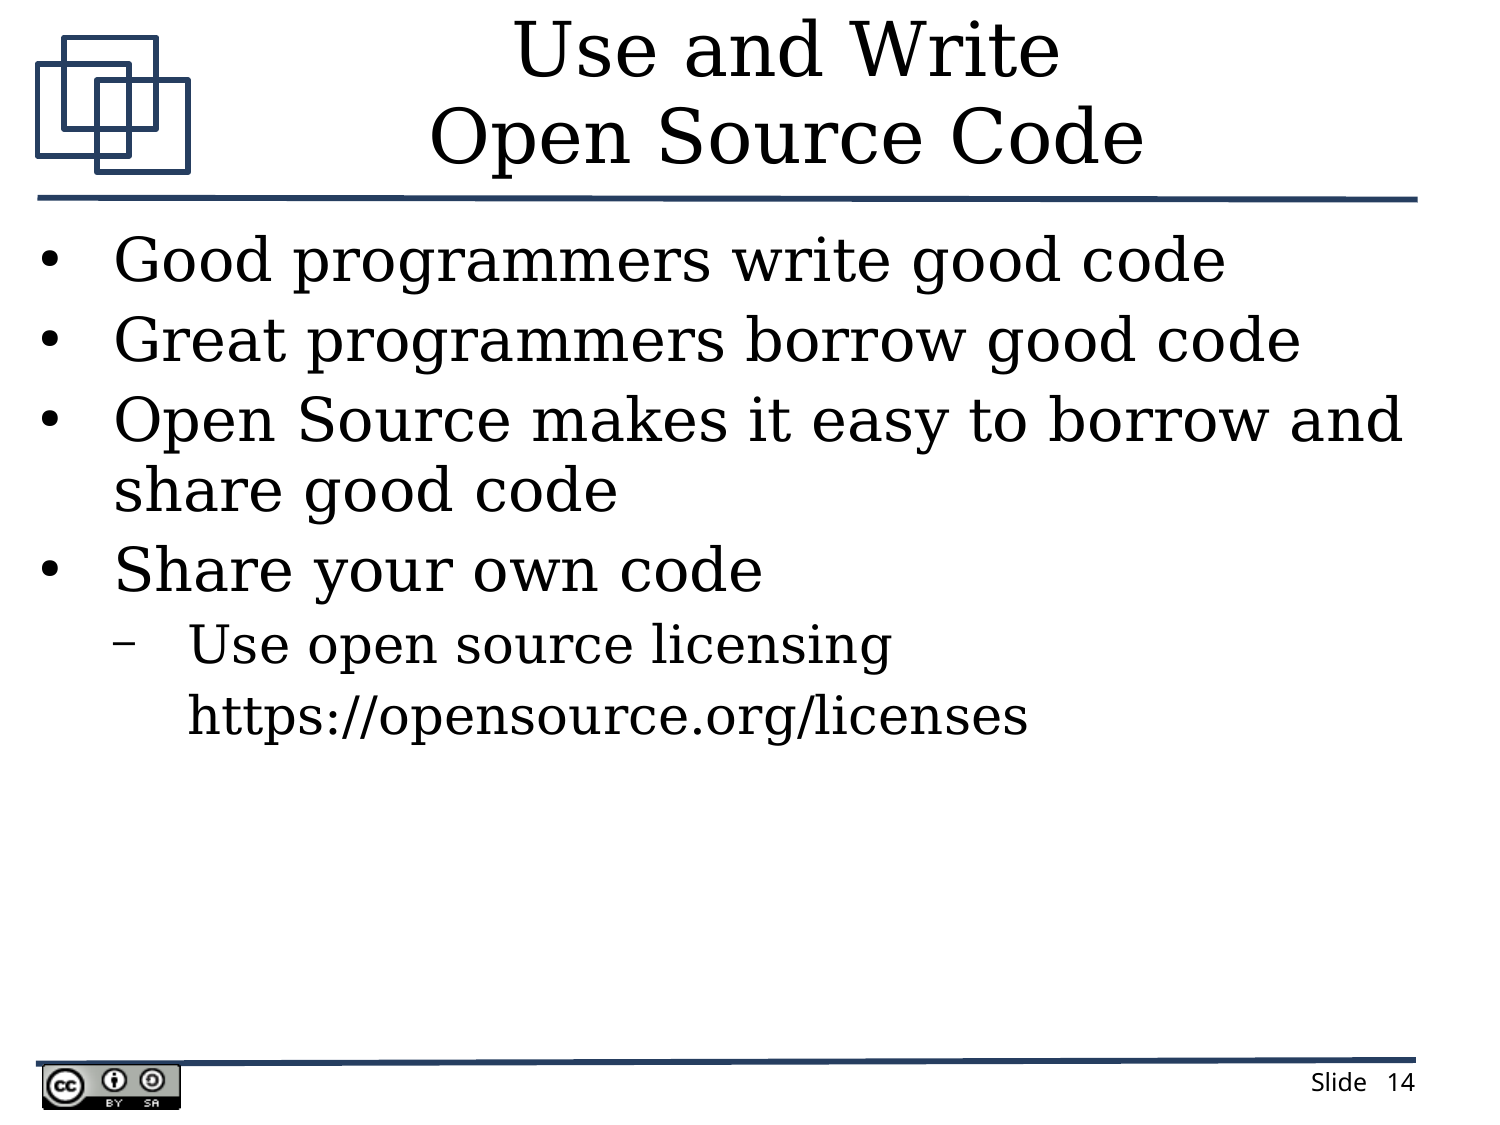

# Use and Write Open Source Code
Good programmers write good code
Great programmers borrow good code
Open Source makes it easy to borrow and share good code
Share your own code
Use open source licensing
https://opensource.org/licenses